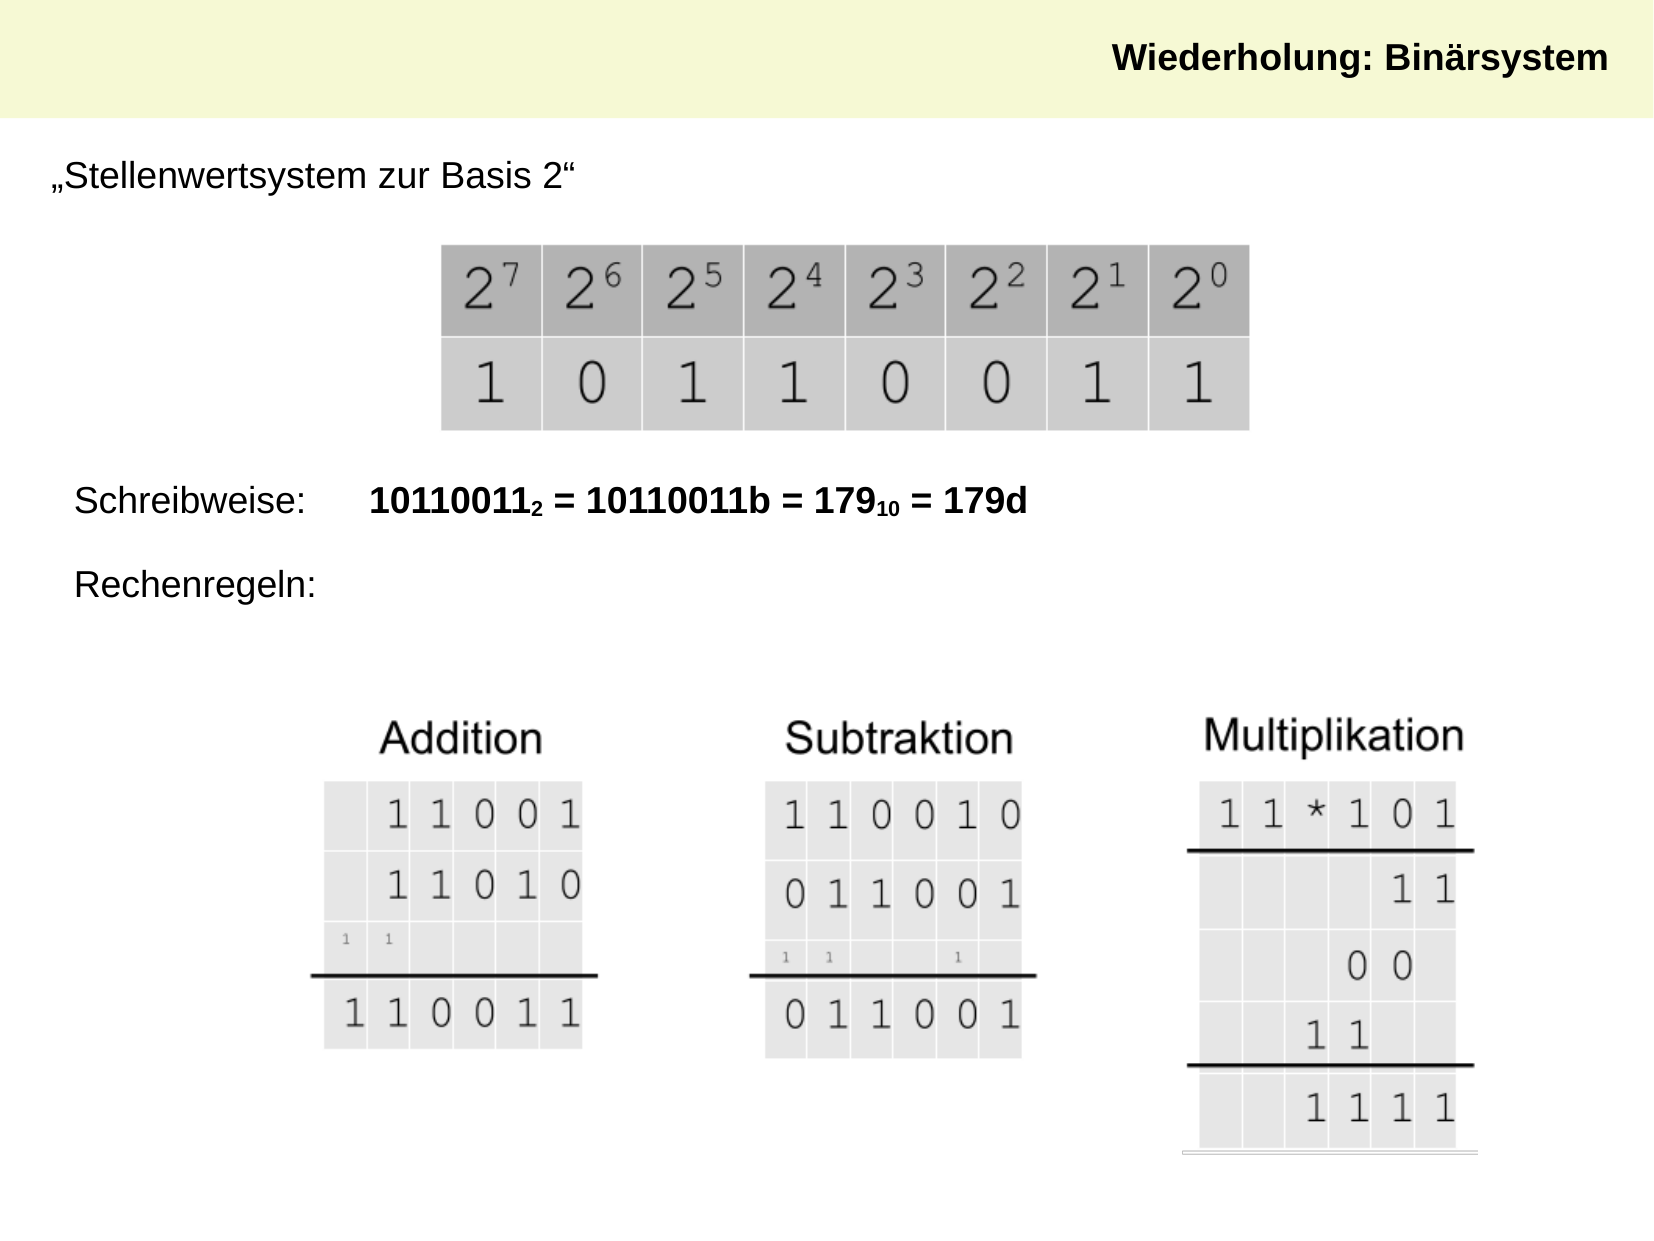

Wiederholung: Binärsystem
„Stellenwertsystem zur Basis 2“
Schreibweise:	101100112 = 10110011b = 17910 = 179d
Rechenregeln: